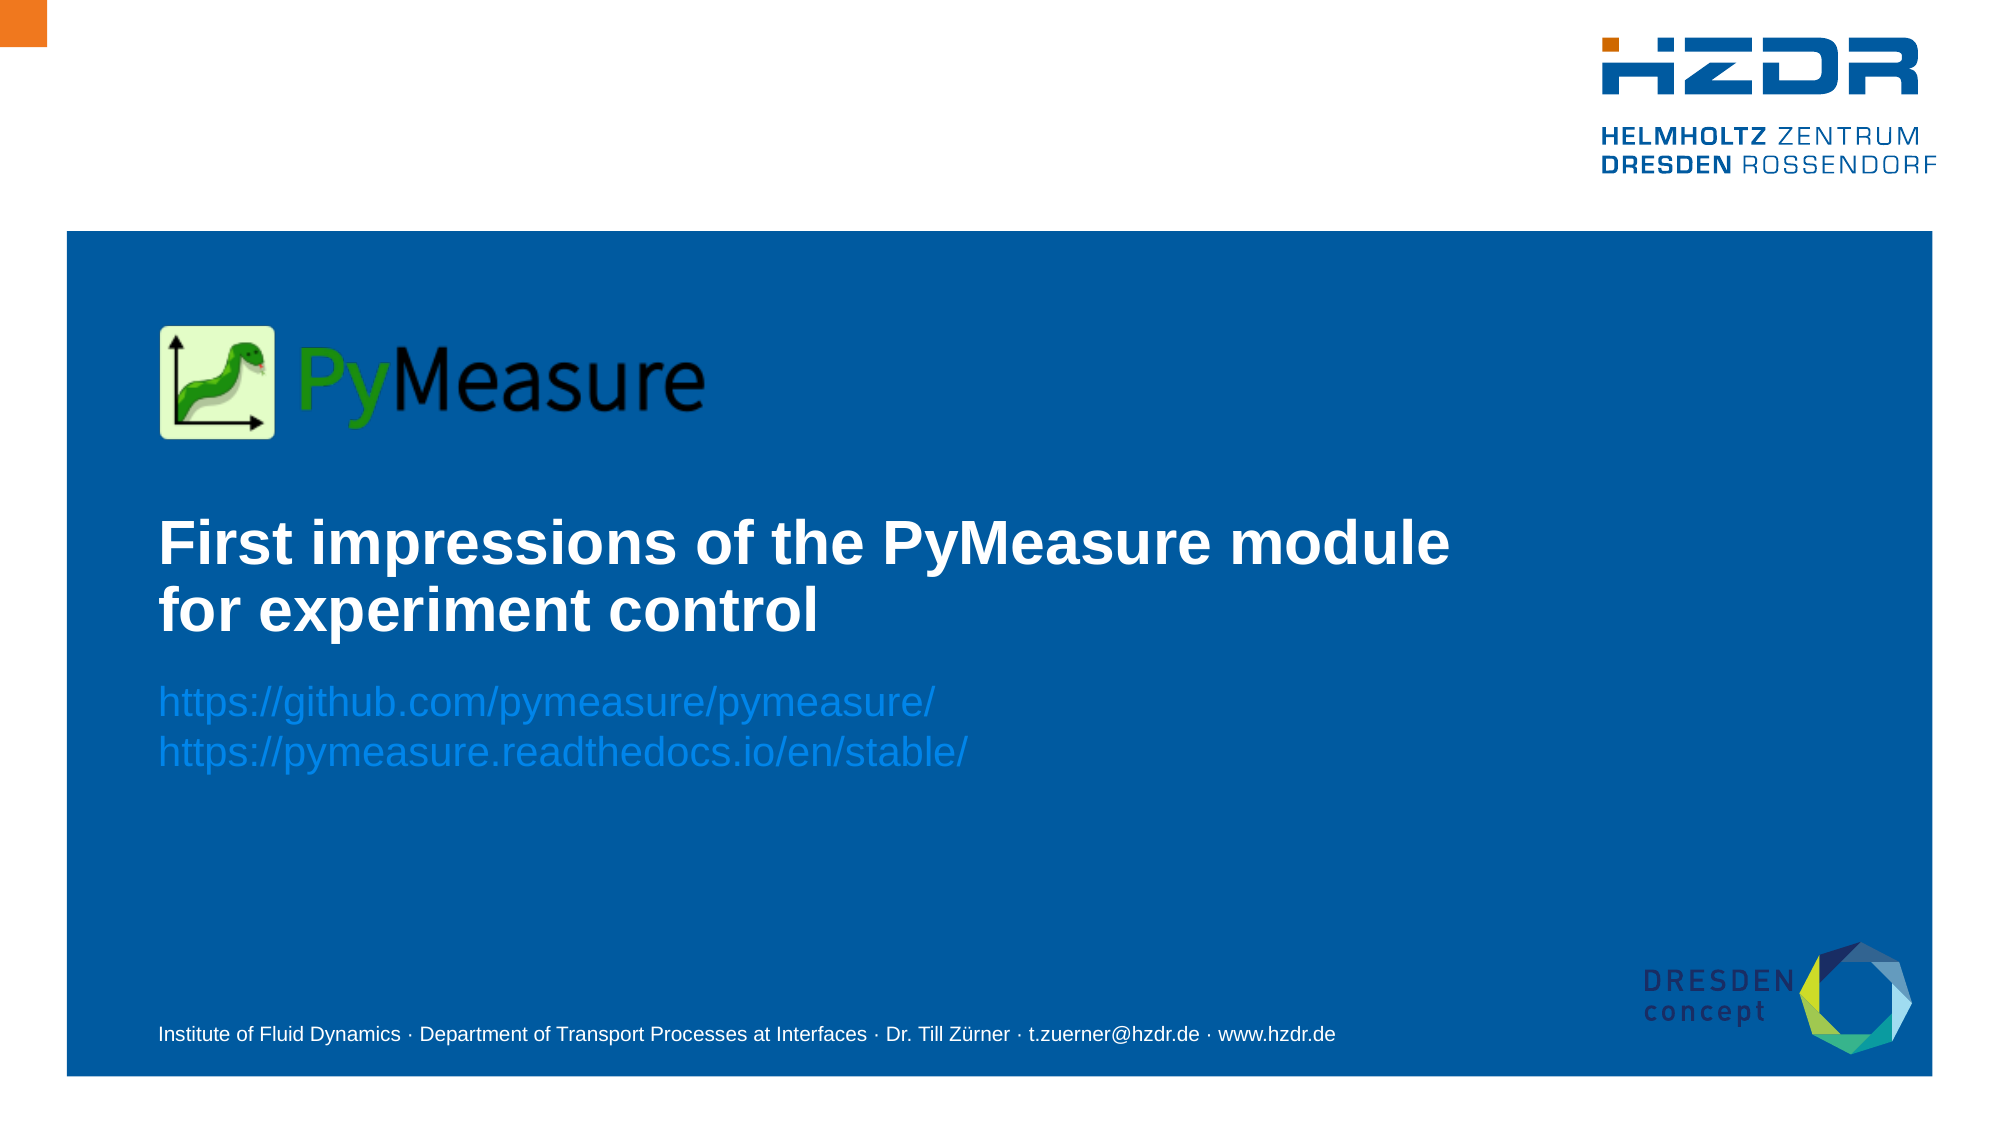

# First impressions of the PyMeasure module for experiment control
https://github.com/pymeasure/pymeasure/
https://pymeasure.readthedocs.io/en/stable/
Institute of Fluid Dynamics · Department of Transport Processes at Interfaces · Dr. Till Zürner · t.zuerner@hzdr.de · www.hzdr.de